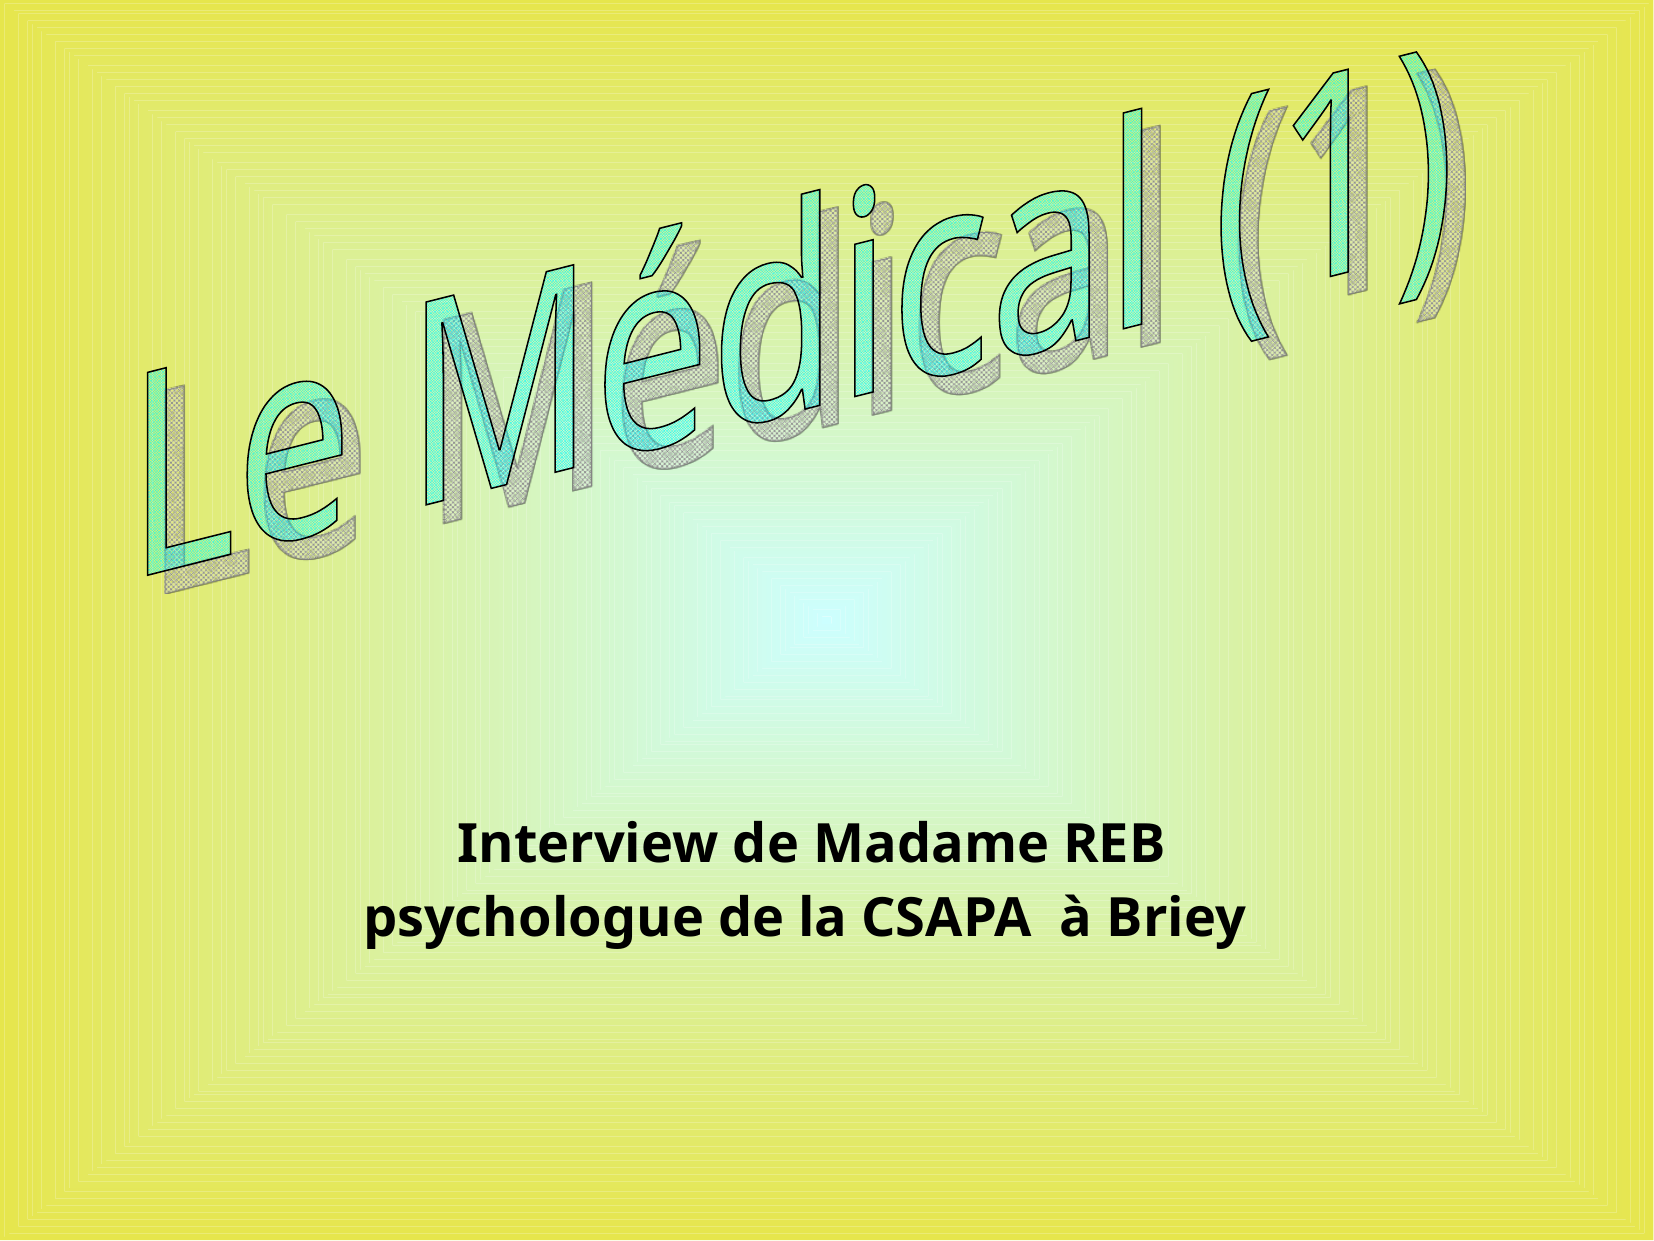

Le Médical (1)
Interview de Madame REB psychologue de la CSAPA à Briey